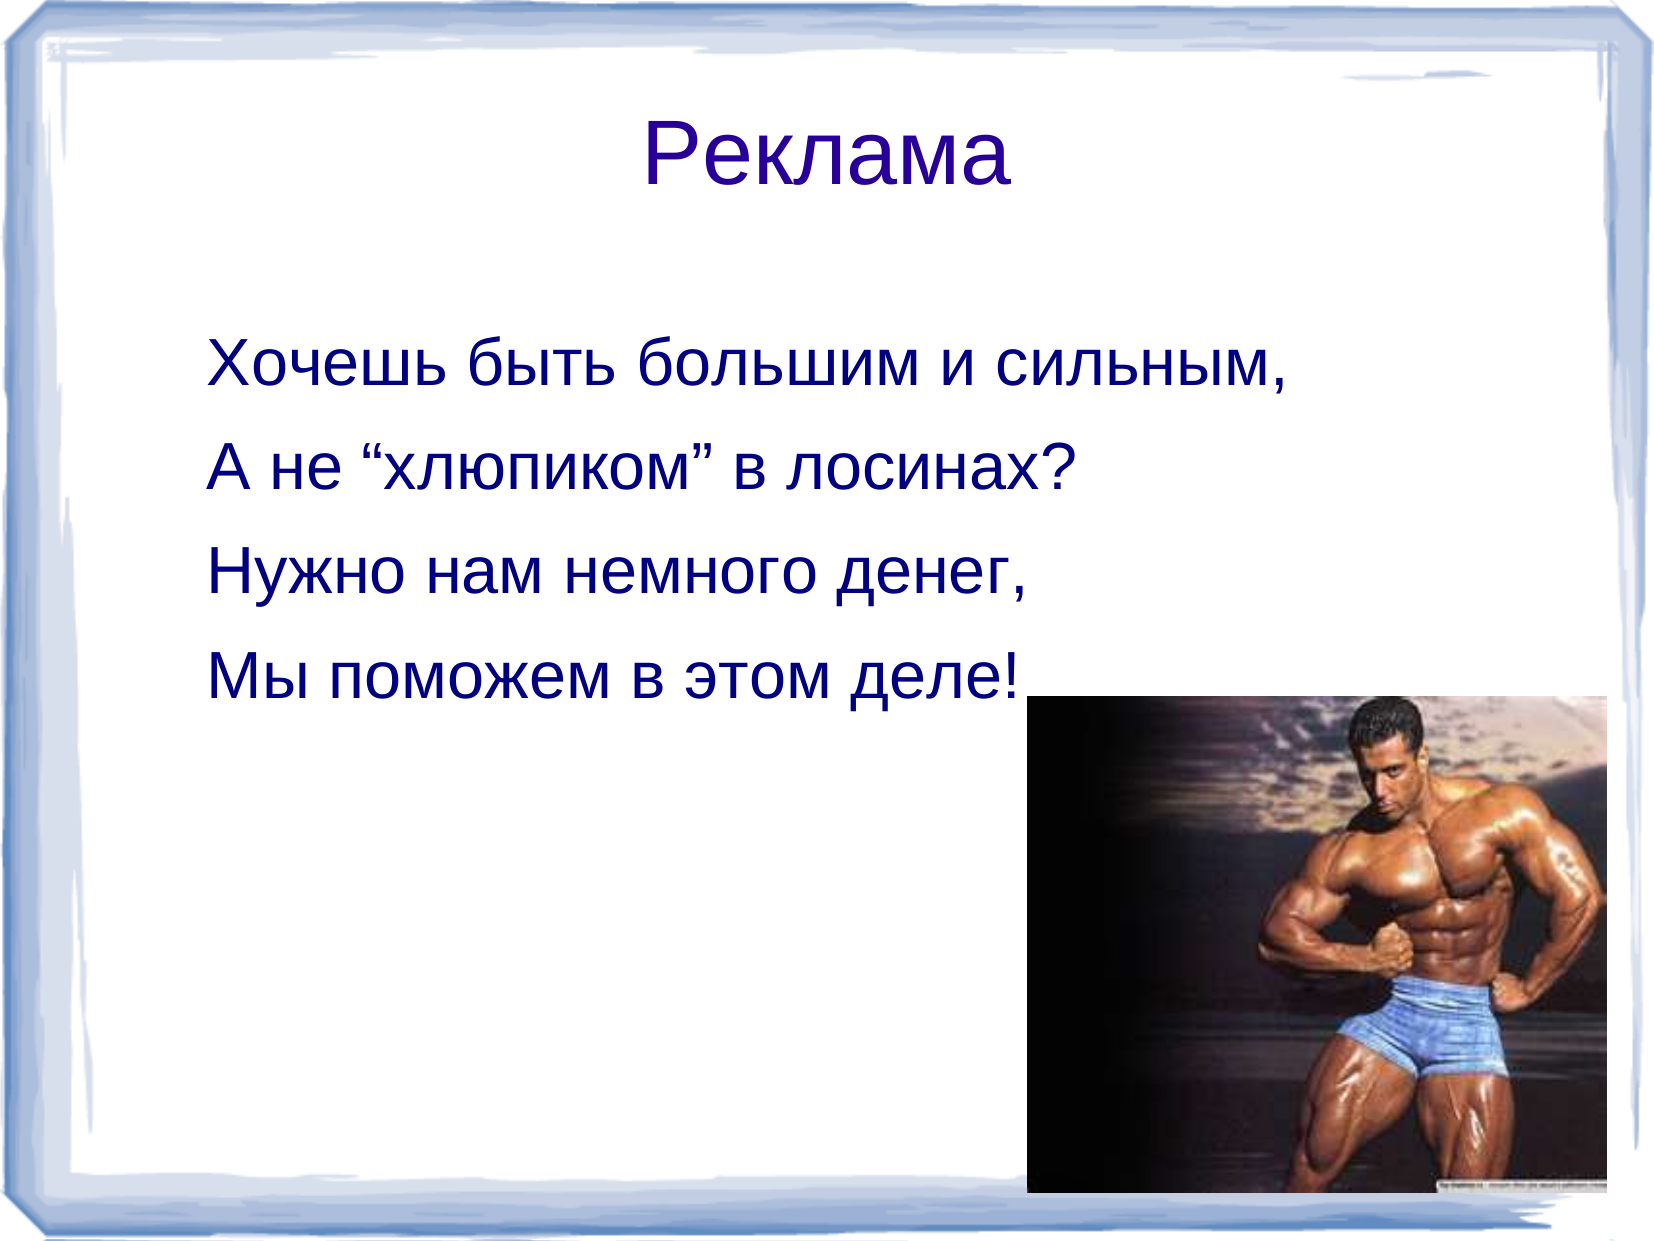

# Реклама
Хочешь быть большим и сильным,
А не “хлюпиком” в лосинах?
Нужно нам немного денег,
Мы поможем в этом деле!